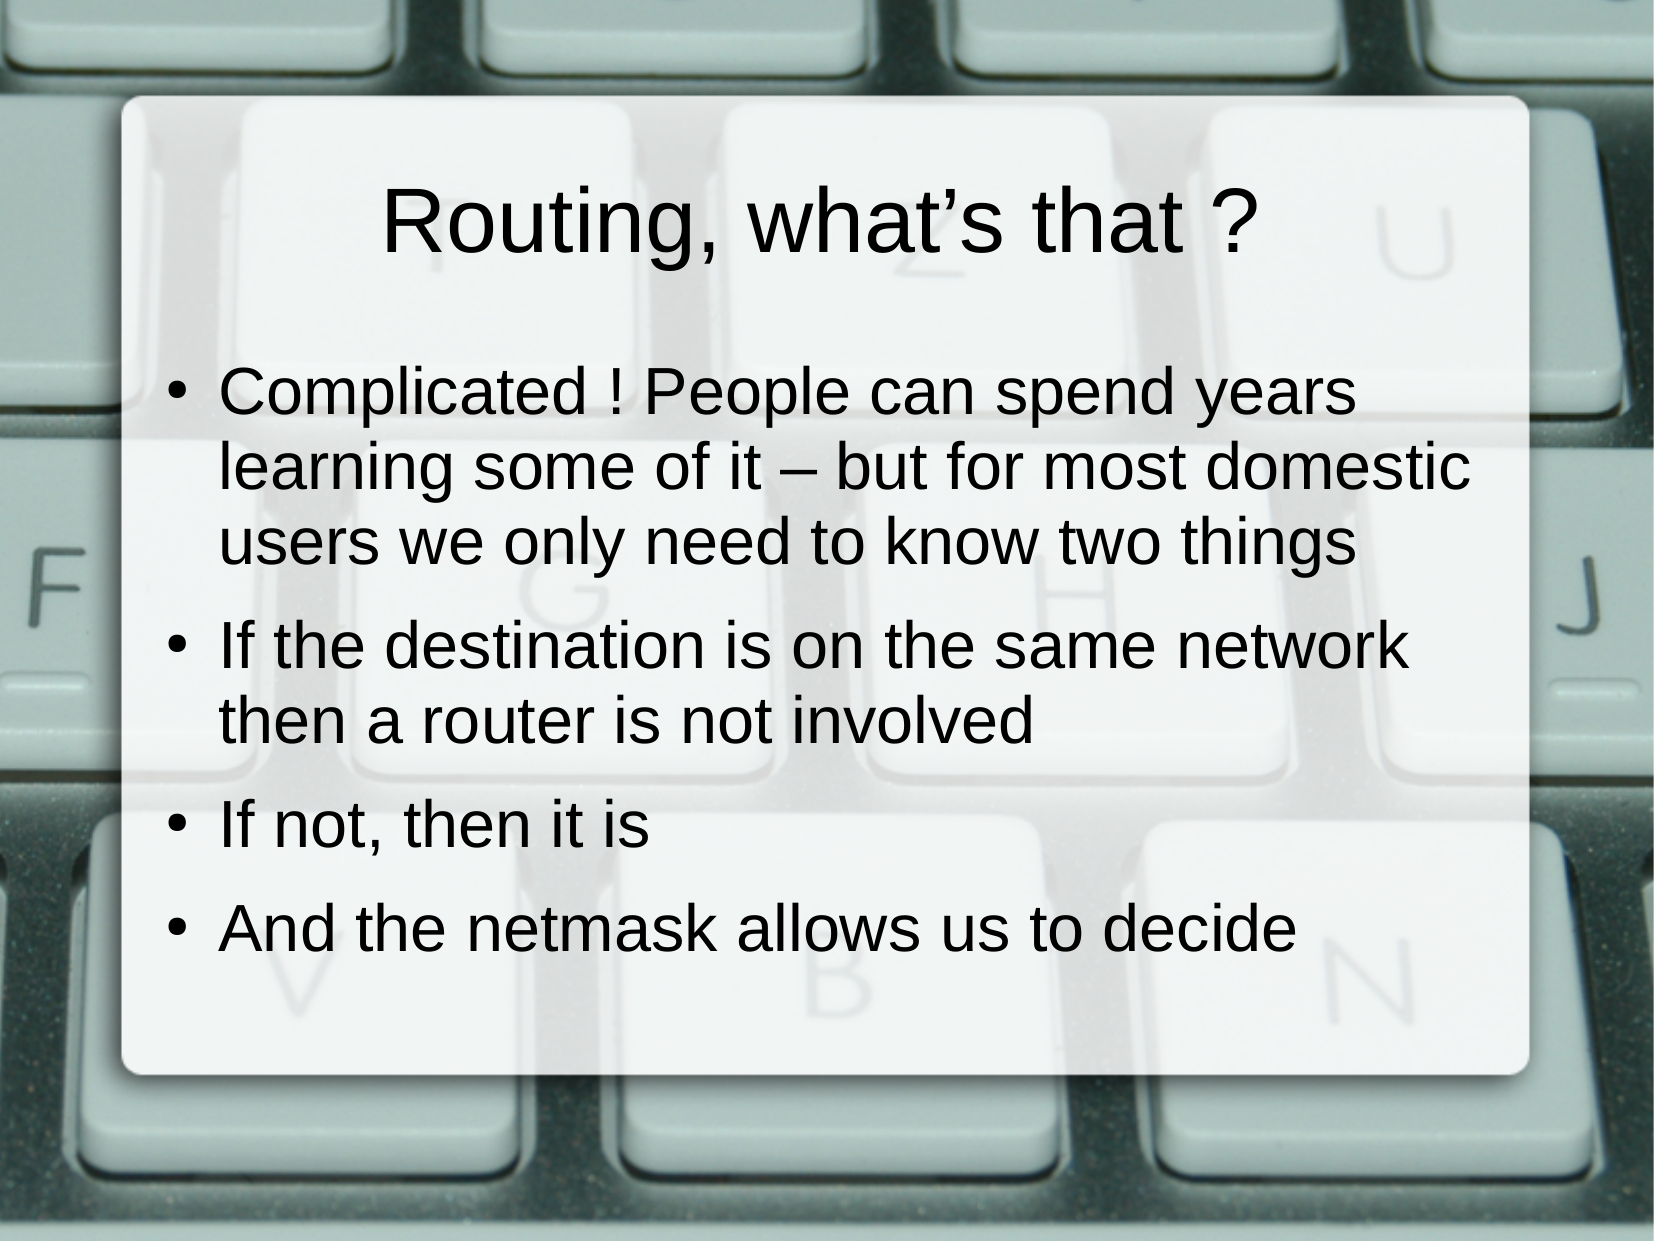

# Routing, what’s that ?
Complicated ! People can spend years learning some of it – but for most domestic users we only need to know two things
If the destination is on the same network then a router is not involved
If not, then it is
And the netmask allows us to decide